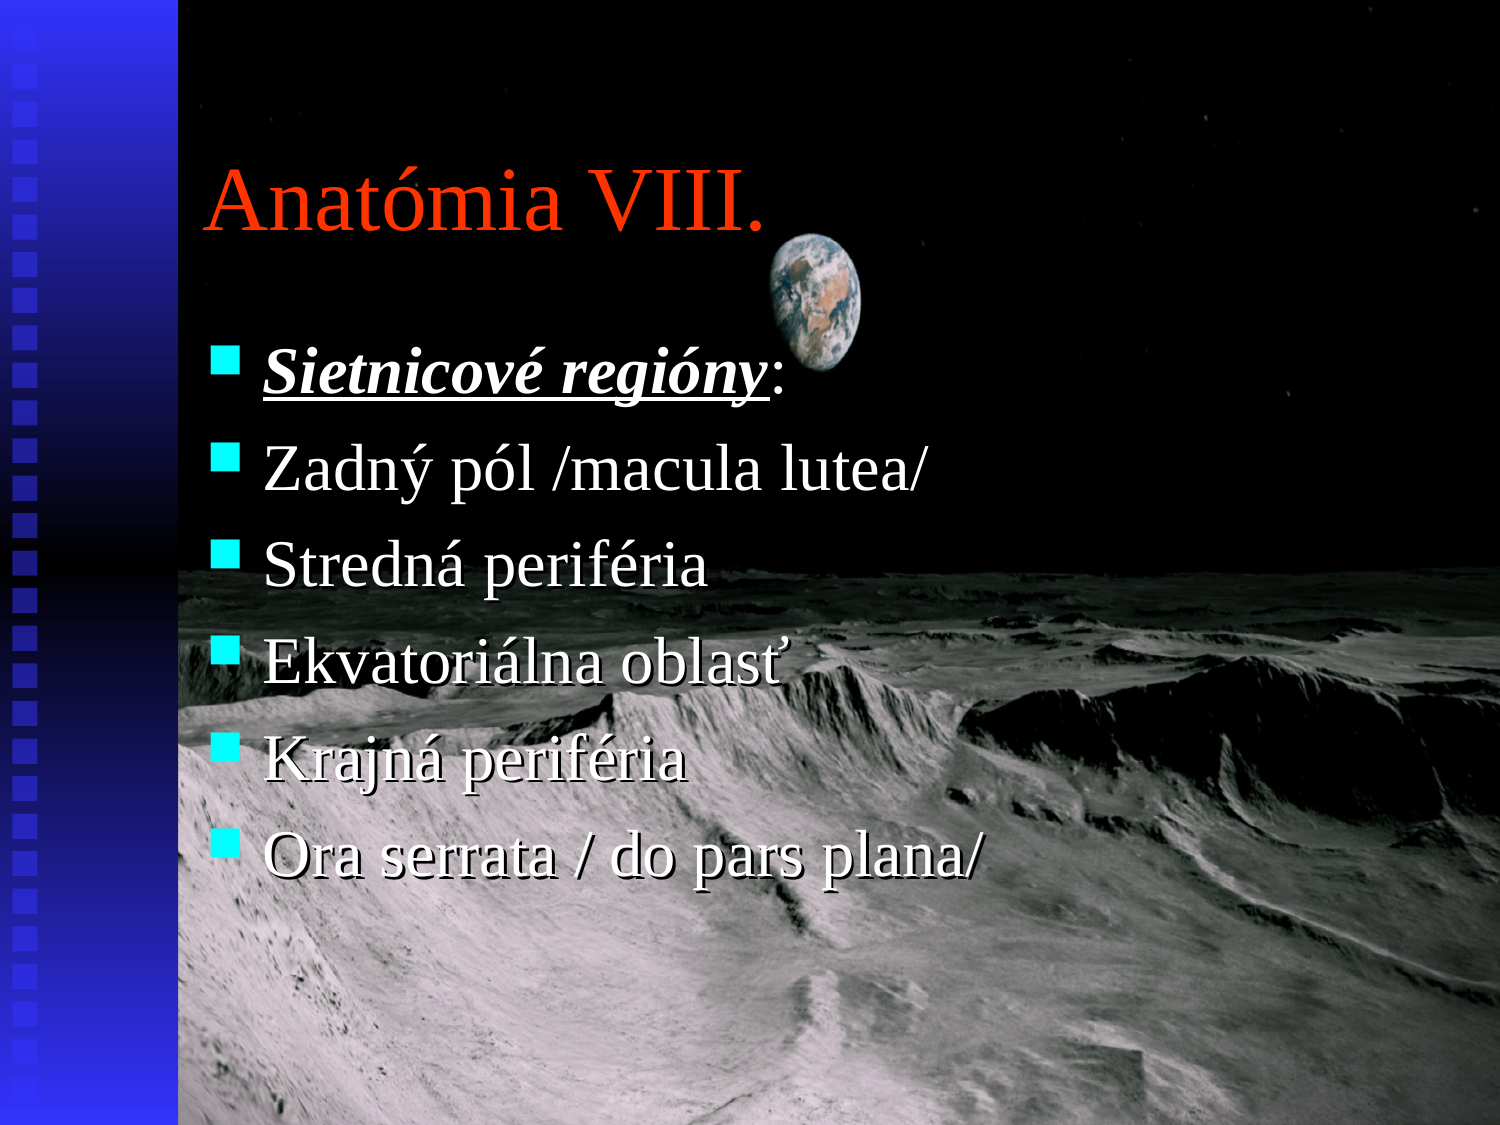

# Anatómia VIII.
Sietnicové regióny:
Zadný pól /macula lutea/
Stredná periféria
Ekvatoriálna oblasť
Krajná periféria
Ora serrata / do pars plana/